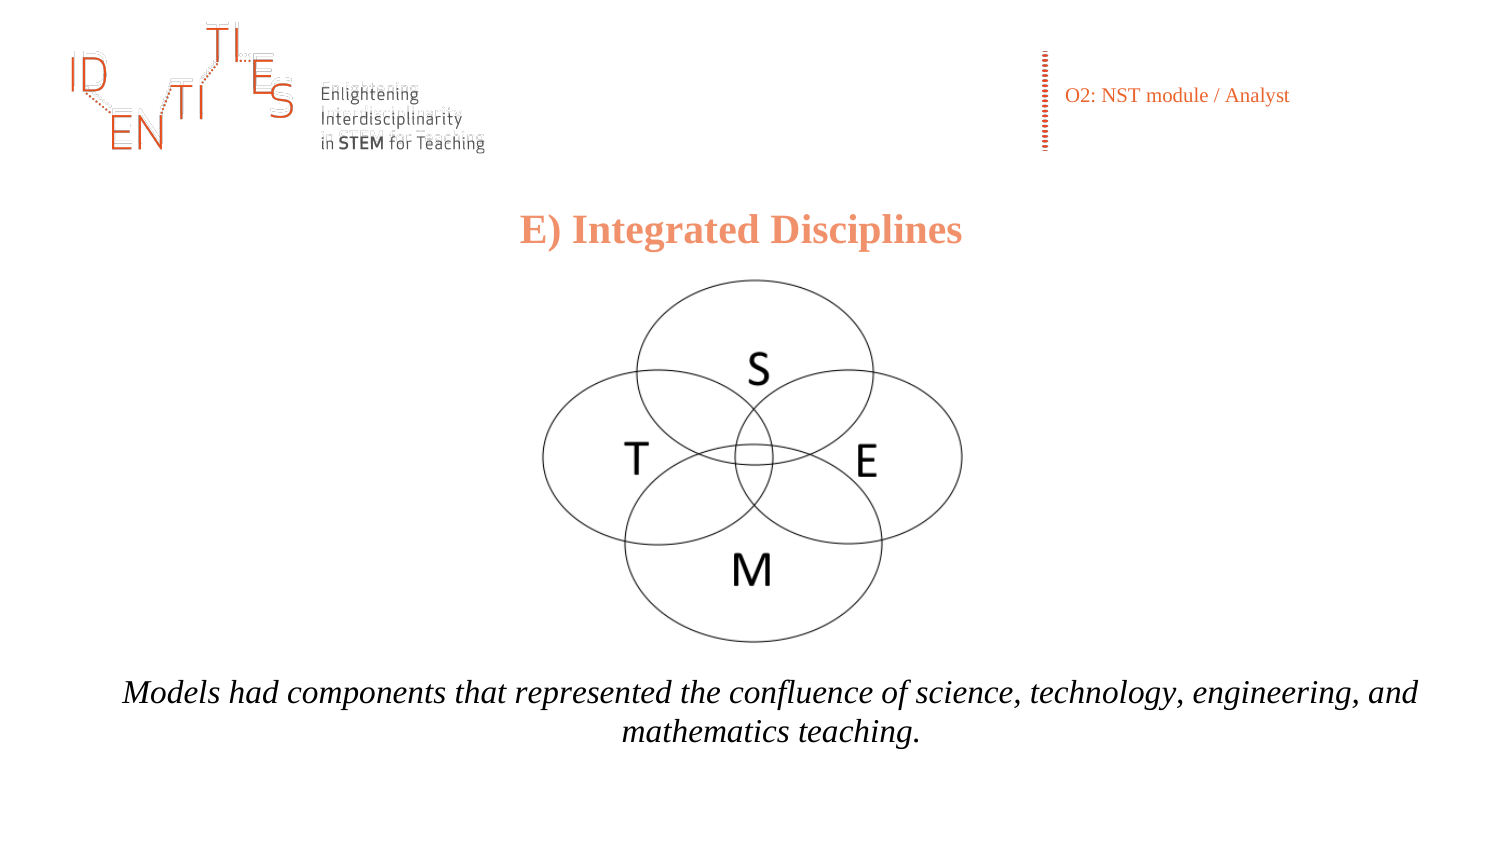

O2: NST module / Analyst
E) Integrated Disciplines
Models had components that represented the confluence of science, technology, engineering, and mathematics teaching.